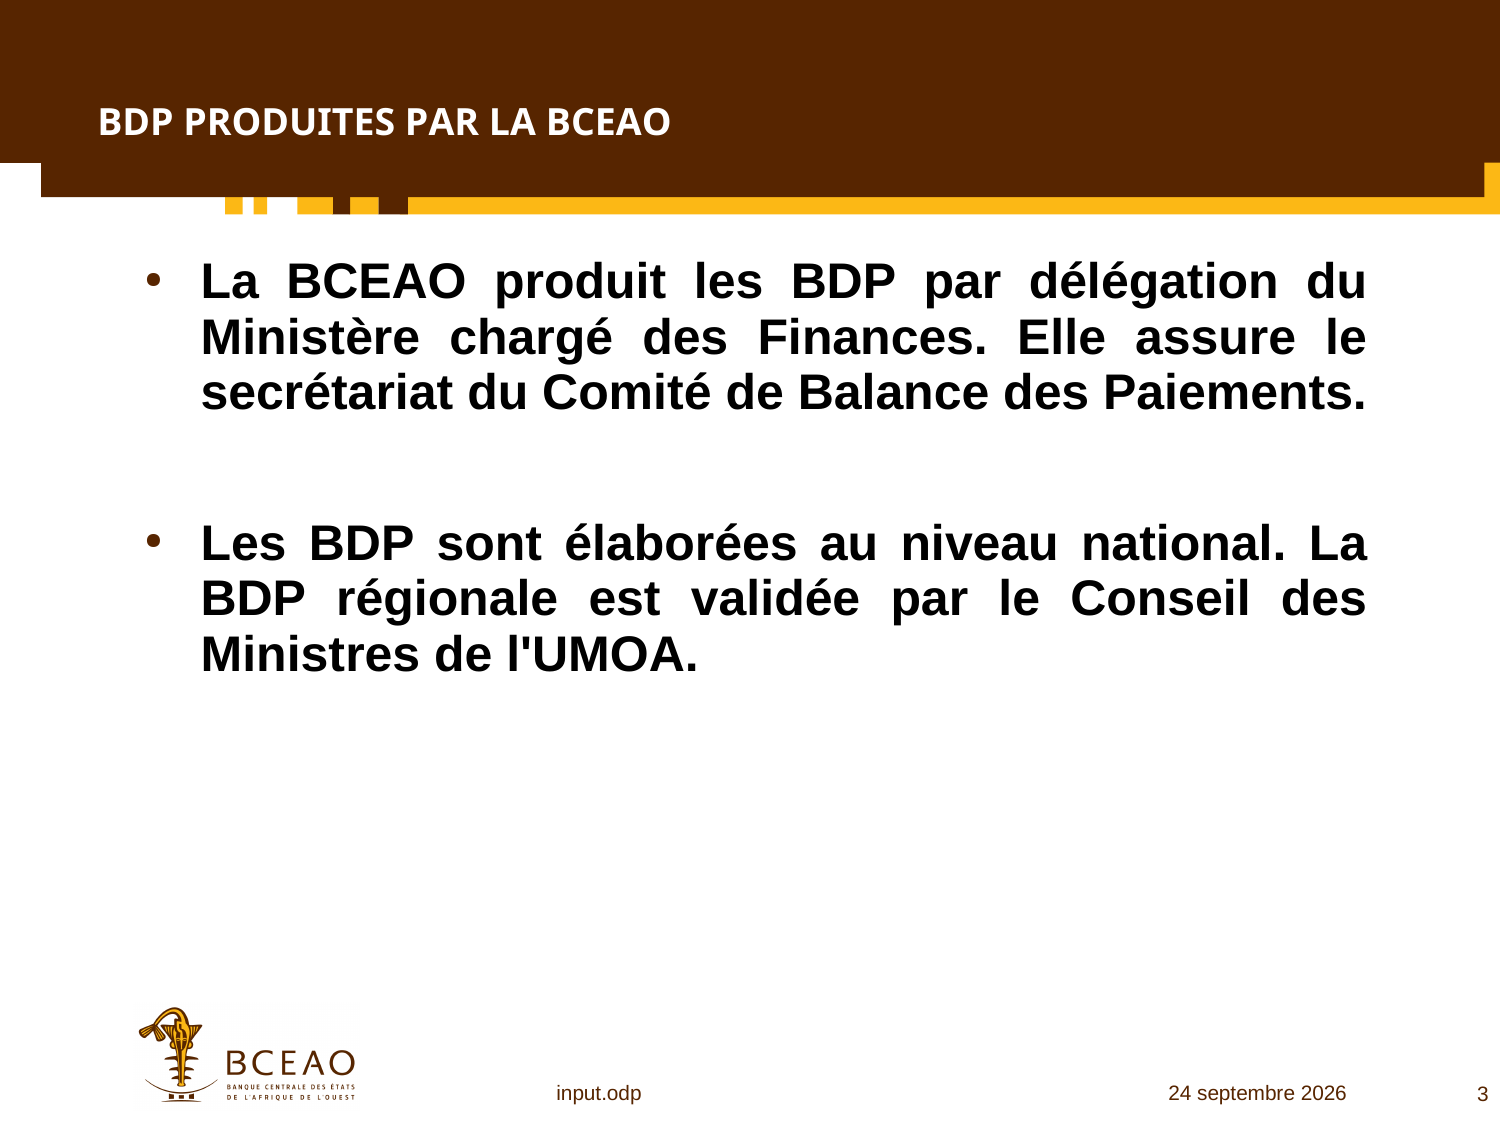

# BDP PRODUITES PAR LA BCEAO
La BCEAO produit les BDP par délégation du Ministère chargé des Finances. Elle assure le secrétariat du Comité de Balance des Paiements.
Les BDP sont élaborées au niveau national. La BDP régionale est validée par le Conseil des Ministres de l'UMOA.